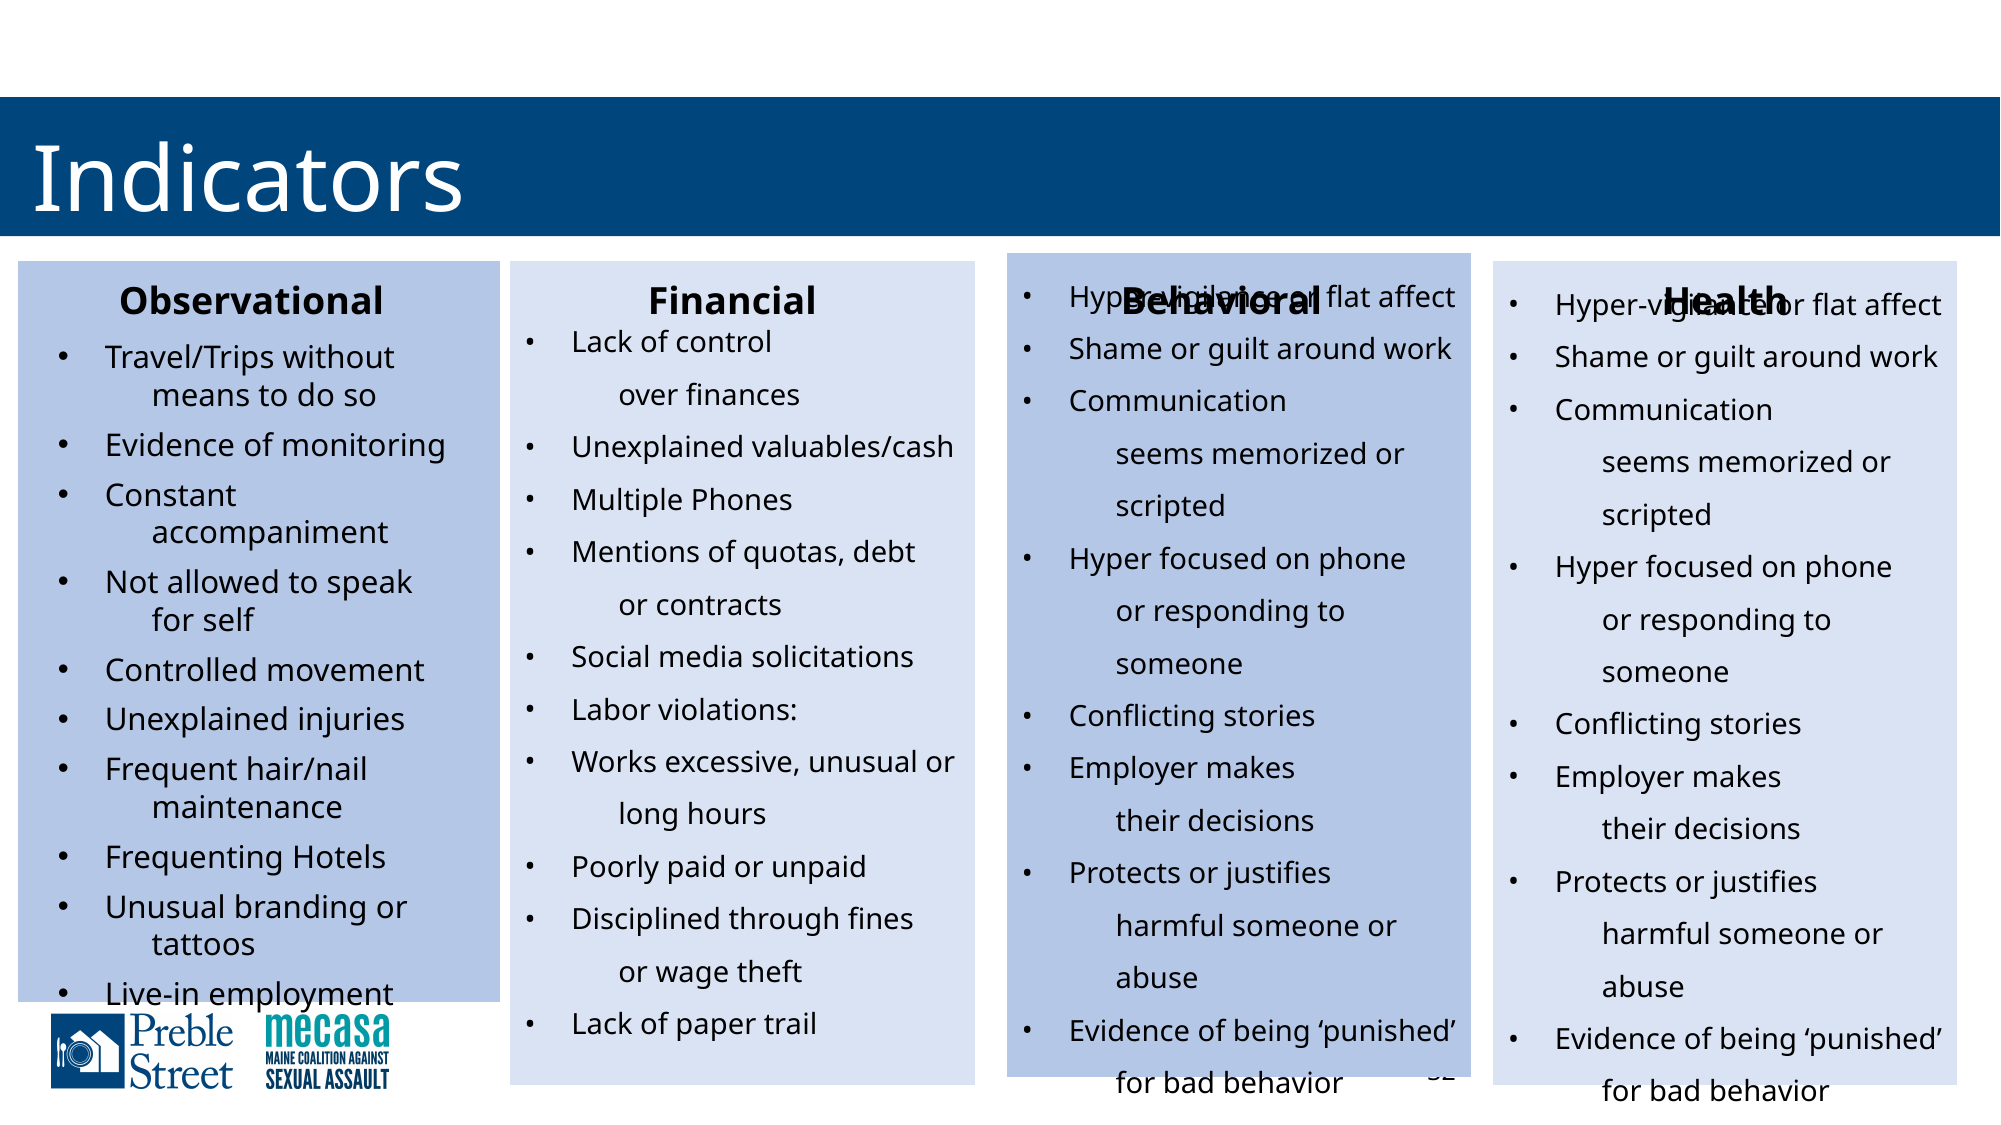

Indicators
Hyper-vigilance or flat affect​​
Shame or guilt around work​​
Communication seems memorized or scripted​​
Hyper focused on phone or responding to someone​​
Conflicting stories​​
Employer makes their decisions​​
Protects or justifies harmful someone or abuse​
Evidence of being ‘punished’ for bad behavior​​
Lack of control over finances​​
Unexplained valuables/cash​​
Multiple Phones​​
Mentions of quotas, debt or contracts​​
Social media solicitations​​
Labor violations:​​
Works excessive, unusual or long hours​​
Poorly paid or unpaid​​
Disciplined through fines or wage theft​​
Lack of paper trail​​
Hyper-vigilance or flat affect​​
Shame or guilt around work​​
Communication seems memorized or scripted​​
Hyper focused on phone or responding to someone​​
Conflicting stories​​
Employer makes their decisions​​
Protects or justifies harmful someone or abuse​
Evidence of being ‘punished’ for bad behavior​​
Observational
Financial
Behavioral
Health
Travel/Trips without means to do so​
Evidence of monitoring​
Constant accompaniment​
Not allowed to speak for self​
Controlled movement​
Unexplained injuries​
Frequent hair/nail maintenance​
Frequenting Hotels​
Unusual branding or tattoos​
Live-in employment​
31